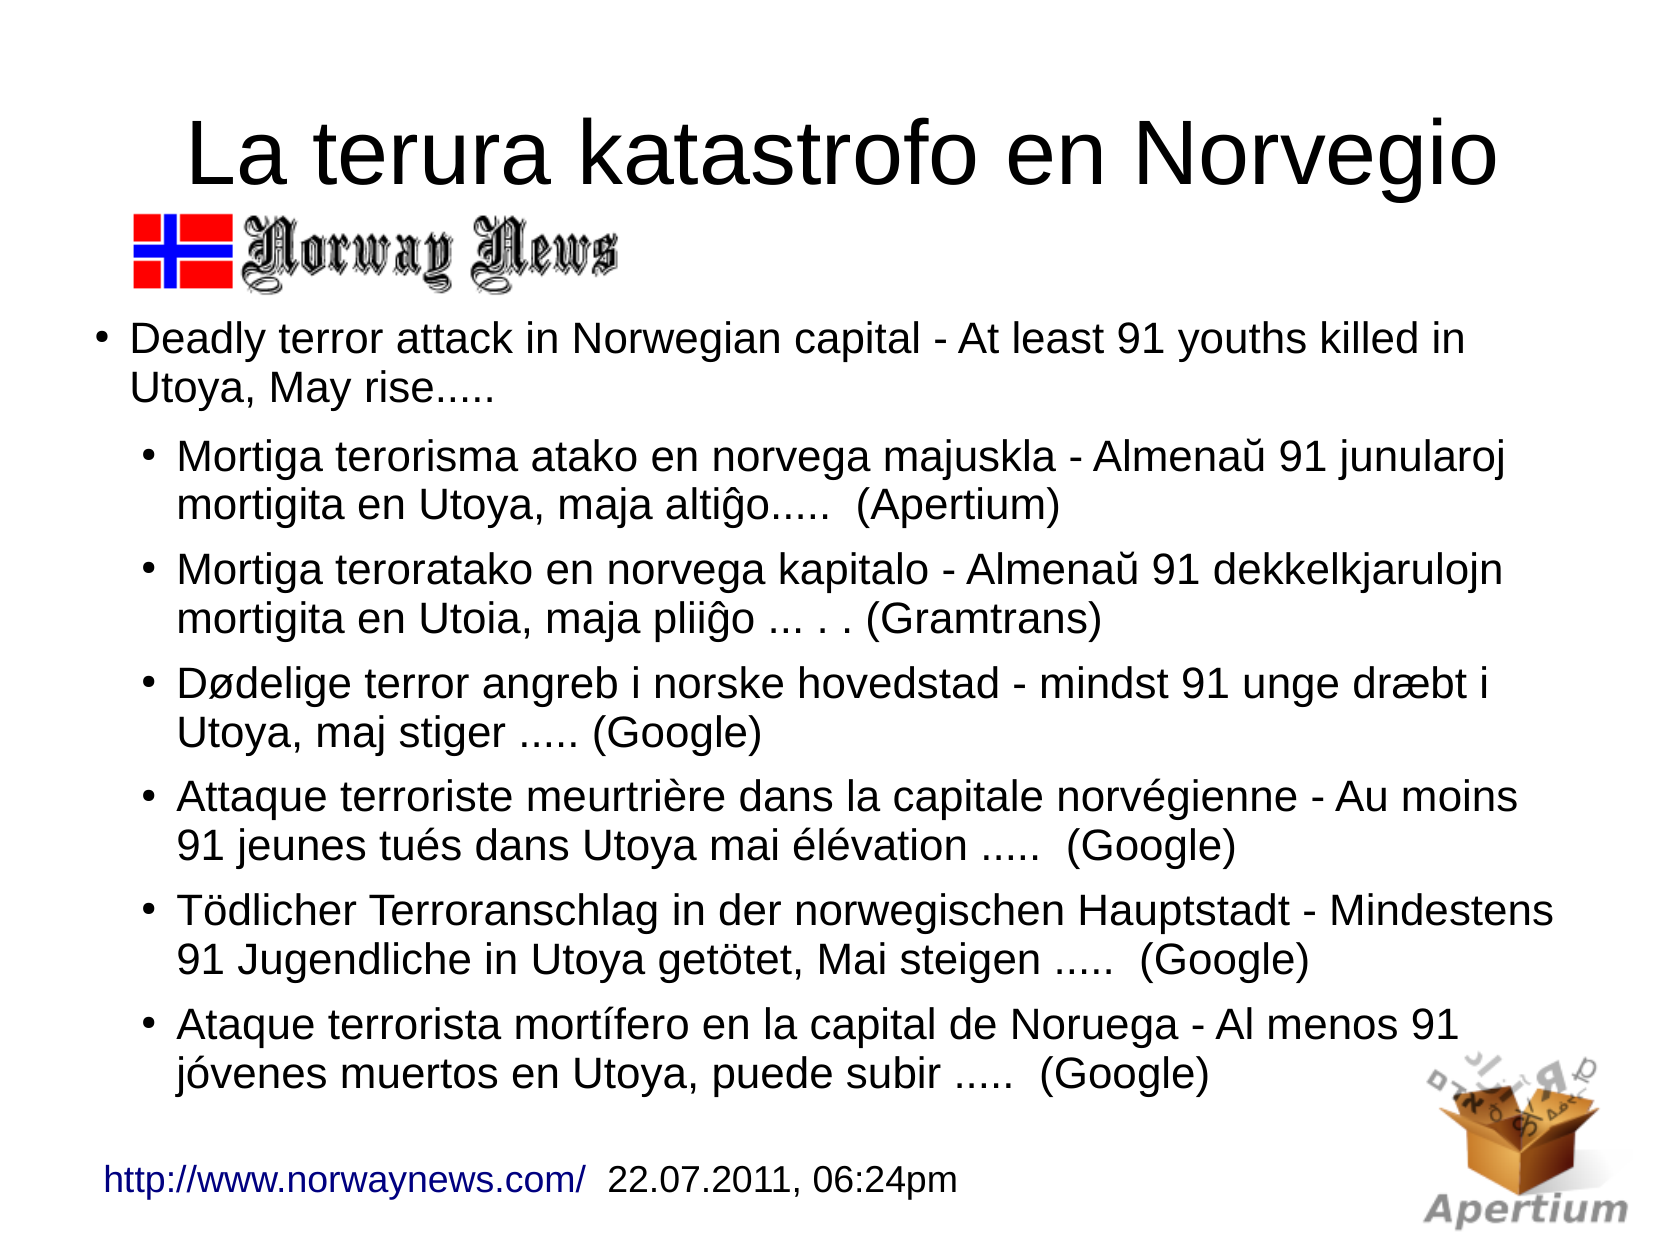

# La terura katastrofo en Norvegio
Deadly terror attack in Norwegian capital - At least 91 youths killed in Utoya, May rise.....
Mortiga terorisma atako en norvega majuskla - Almenaŭ 91 junularoj mortigita en Utoya, maja altiĝo..... (Apertium)
Mortiga teroratako en norvega kapitalo - Almenaŭ 91 dekkelkjarulojn mortigita en Utoia, maja pliiĝo ... . . (Gramtrans)
Dødelige terror angreb i norske hovedstad - mindst 91 unge dræbt i Utoya, maj stiger ..... (Google)
Attaque terroriste meurtrière dans la capitale norvégienne - Au moins 91 jeunes tués dans Utoya mai élévation ..... (Google)
Tödlicher Terroranschlag in der norwegischen Hauptstadt - Mindestens 91 Jugendliche in Utoya getötet, Mai steigen ..... (Google)
Ataque terrorista mortífero en la capital de Noruega - Al menos 91 jóvenes muertos en Utoya, puede subir ..... (Google)
http://www.norwaynews.com/ 22.07.2011, 06:24pm